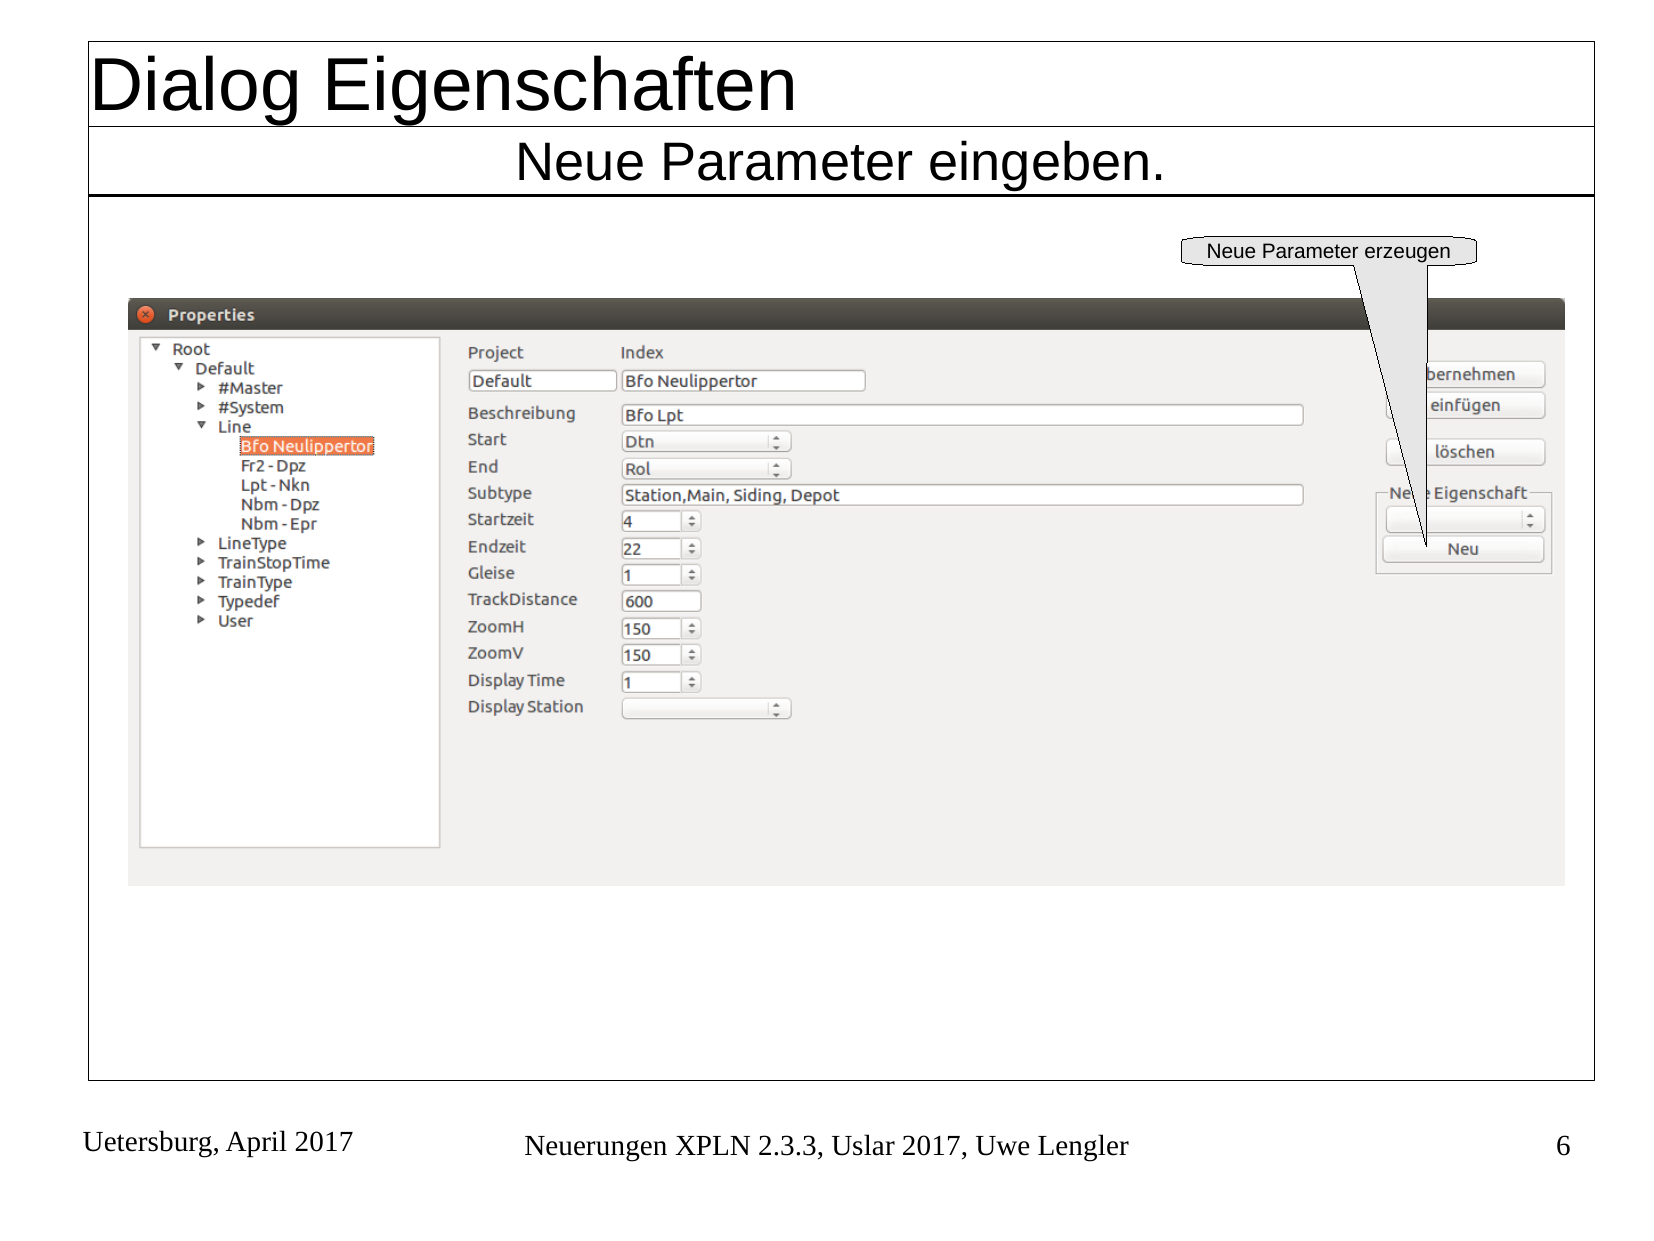

# Dialog Eigenschaften
Neue Parameter eingeben.
Neue Parameter erzeugen
Uetersburg, April 2017
Neuerungen XPLN 2.3.3, Uslar 2017, Uwe Lengler
6